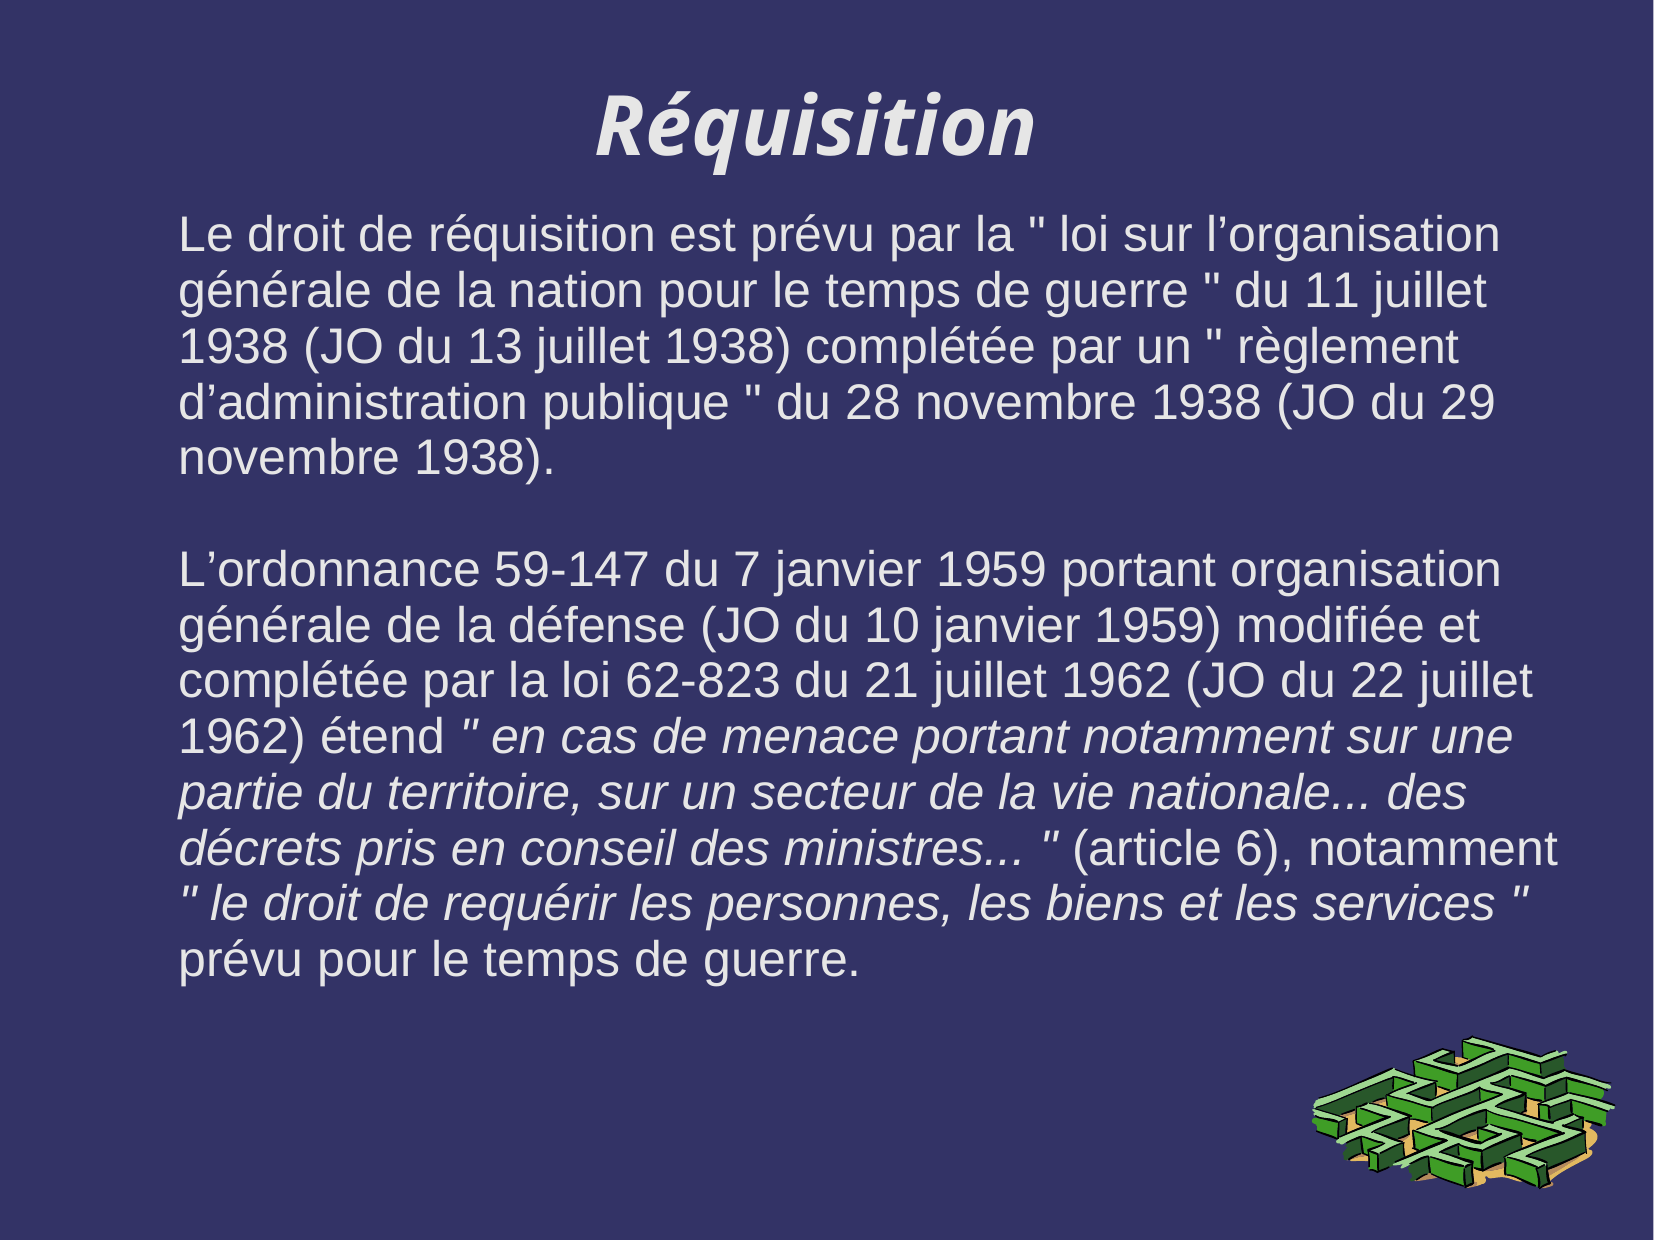

# Réquisition
Le droit de réquisition est prévu par la " loi sur l’organisation générale de la nation pour le temps de guerre " du 11 juillet 1938 (JO du 13 juillet 1938) complétée par un " règlement d’administration publique " du 28 novembre 1938 (JO du 29 novembre 1938).
L’ordonnance 59-147 du 7 janvier 1959 portant organisation générale de la défense (JO du 10 janvier 1959) modifiée et complétée par la loi 62-823 du 21 juillet 1962 (JO du 22 juillet 1962) étend " en cas de menace portant notamment sur une partie du territoire, sur un secteur de la vie nationale... des décrets pris en conseil des ministres... " (article 6), notamment " le droit de requérir les personnes, les biens et les services " prévu pour le temps de guerre.